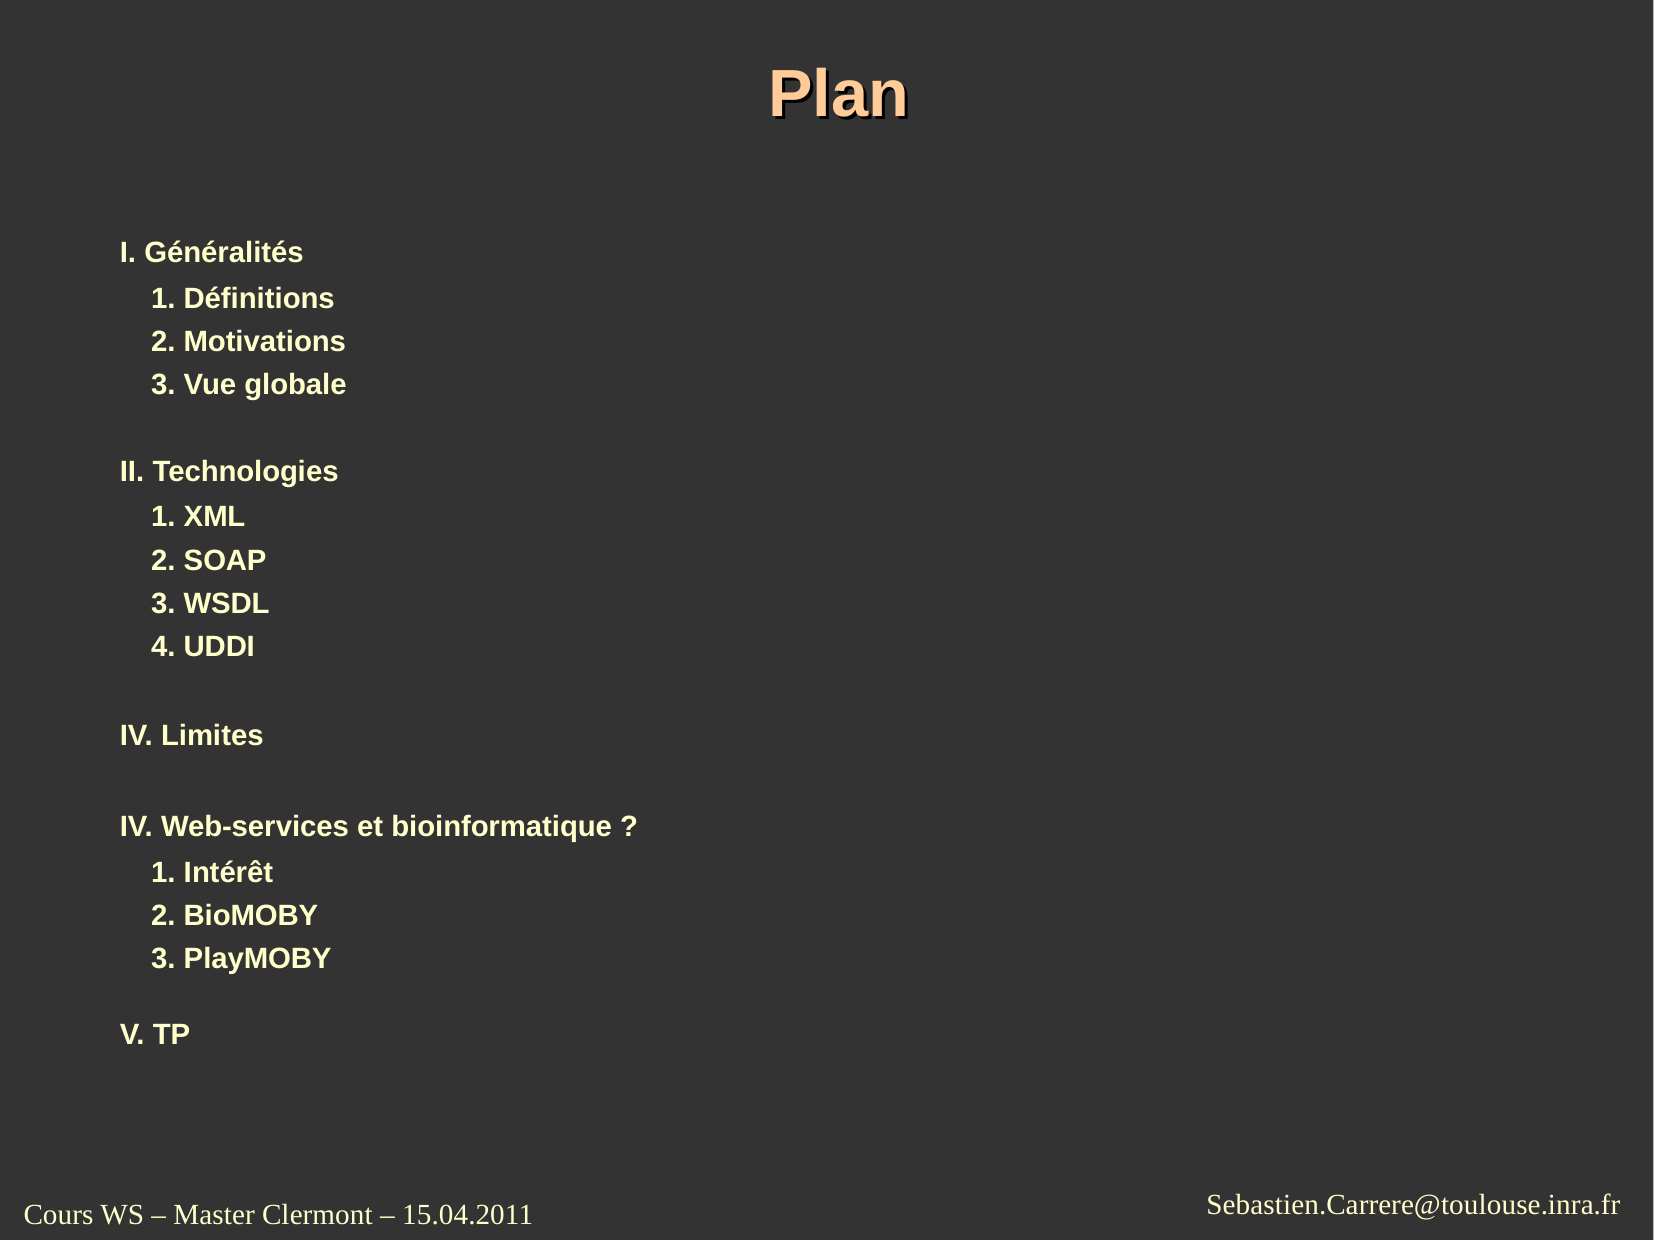

# Plan
I. Généralités
1. Définitions
2. Motivations
3. Vue globale
II. Technologies
1. XML
2. SOAP
3. WSDL
4. UDDI
IV. Limites
IV. Web-services et bioinformatique ?
1. Intérêt
2. BioMOBY
3. PlayMOBY
V. TP